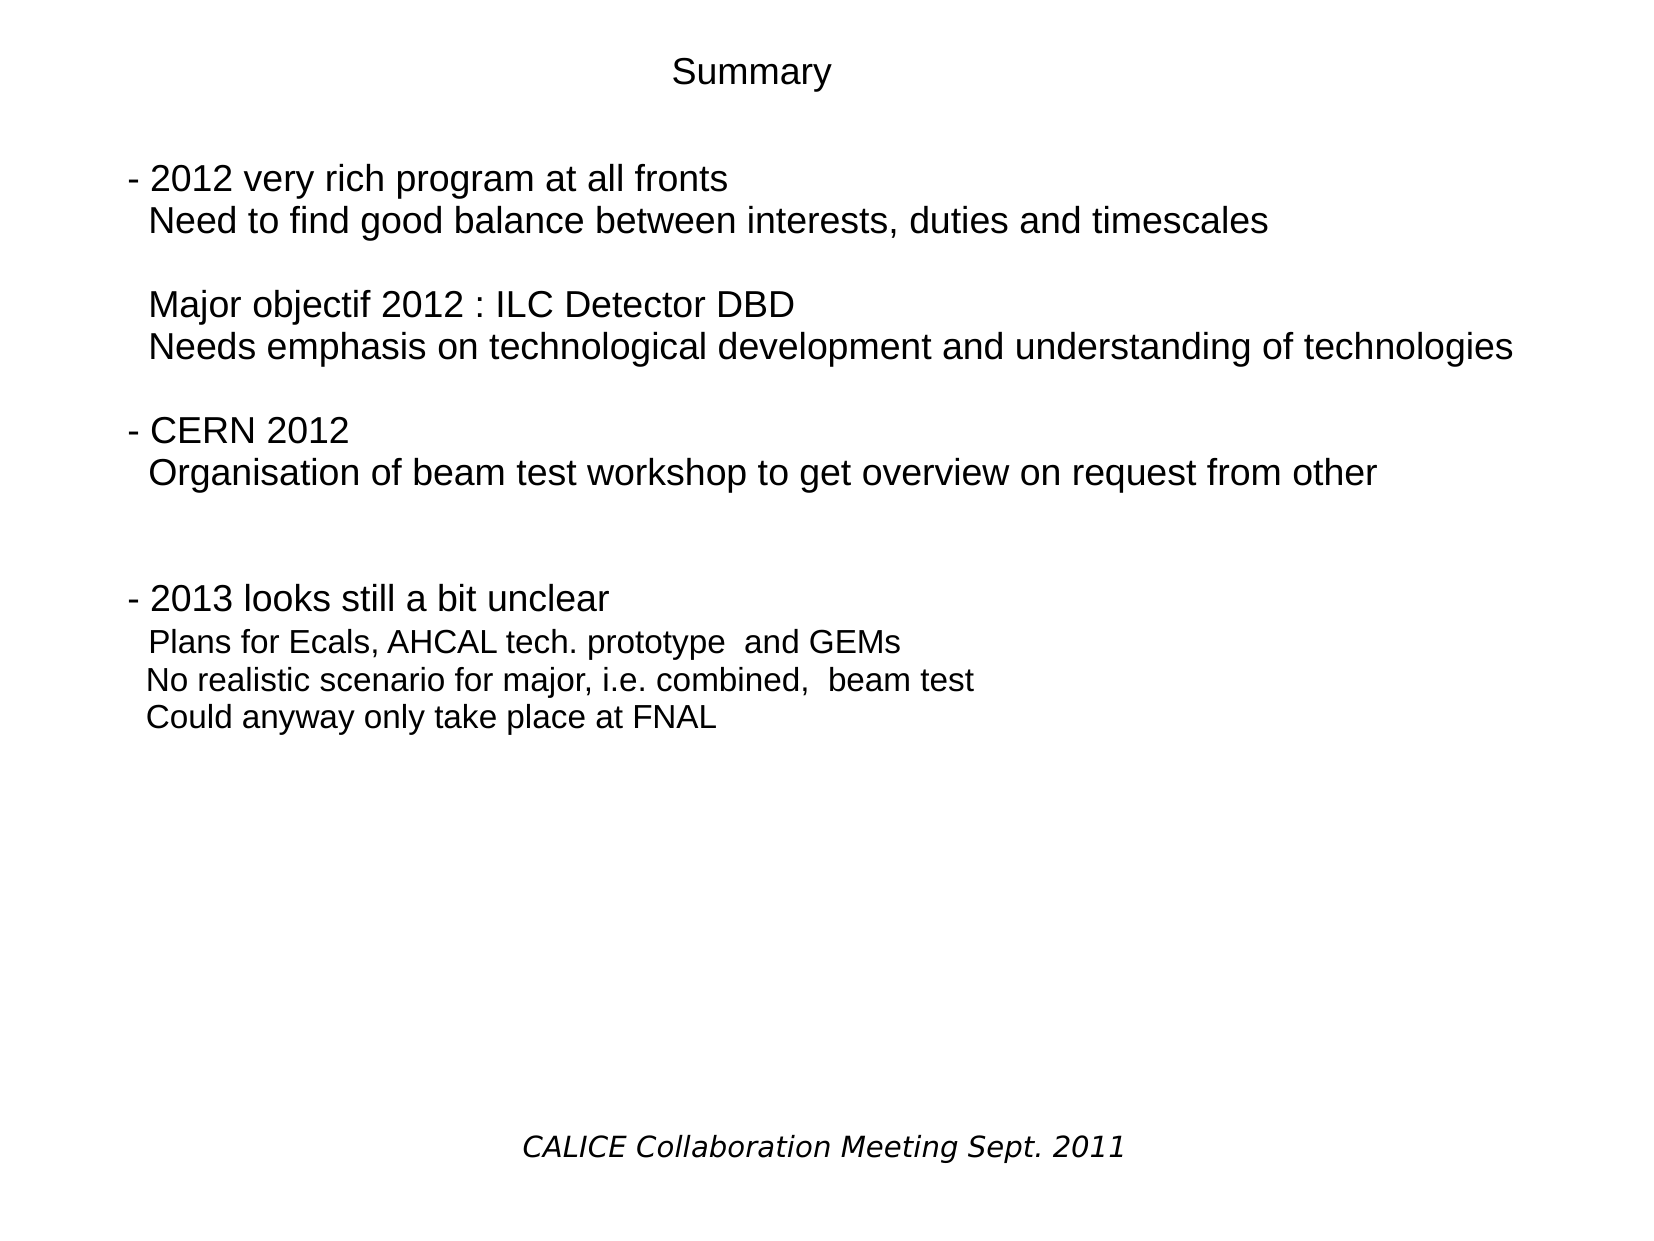

Summary
- 2012 very rich program at all fronts
 Need to find good balance between interests, duties and timescales
 Major objectif 2012 : ILC Detector DBD
 Needs emphasis on technological development and understanding of technologies
- CERN 2012
 Organisation of beam test workshop to get overview on request from other
- 2013 looks still a bit unclear
 Plans for Ecals, AHCAL tech. prototype and GEMs
 No realistic scenario for major, i.e. combined, beam test
 Could anyway only take place at FNAL
CALICE Collaboration Meeting Sept. 2011